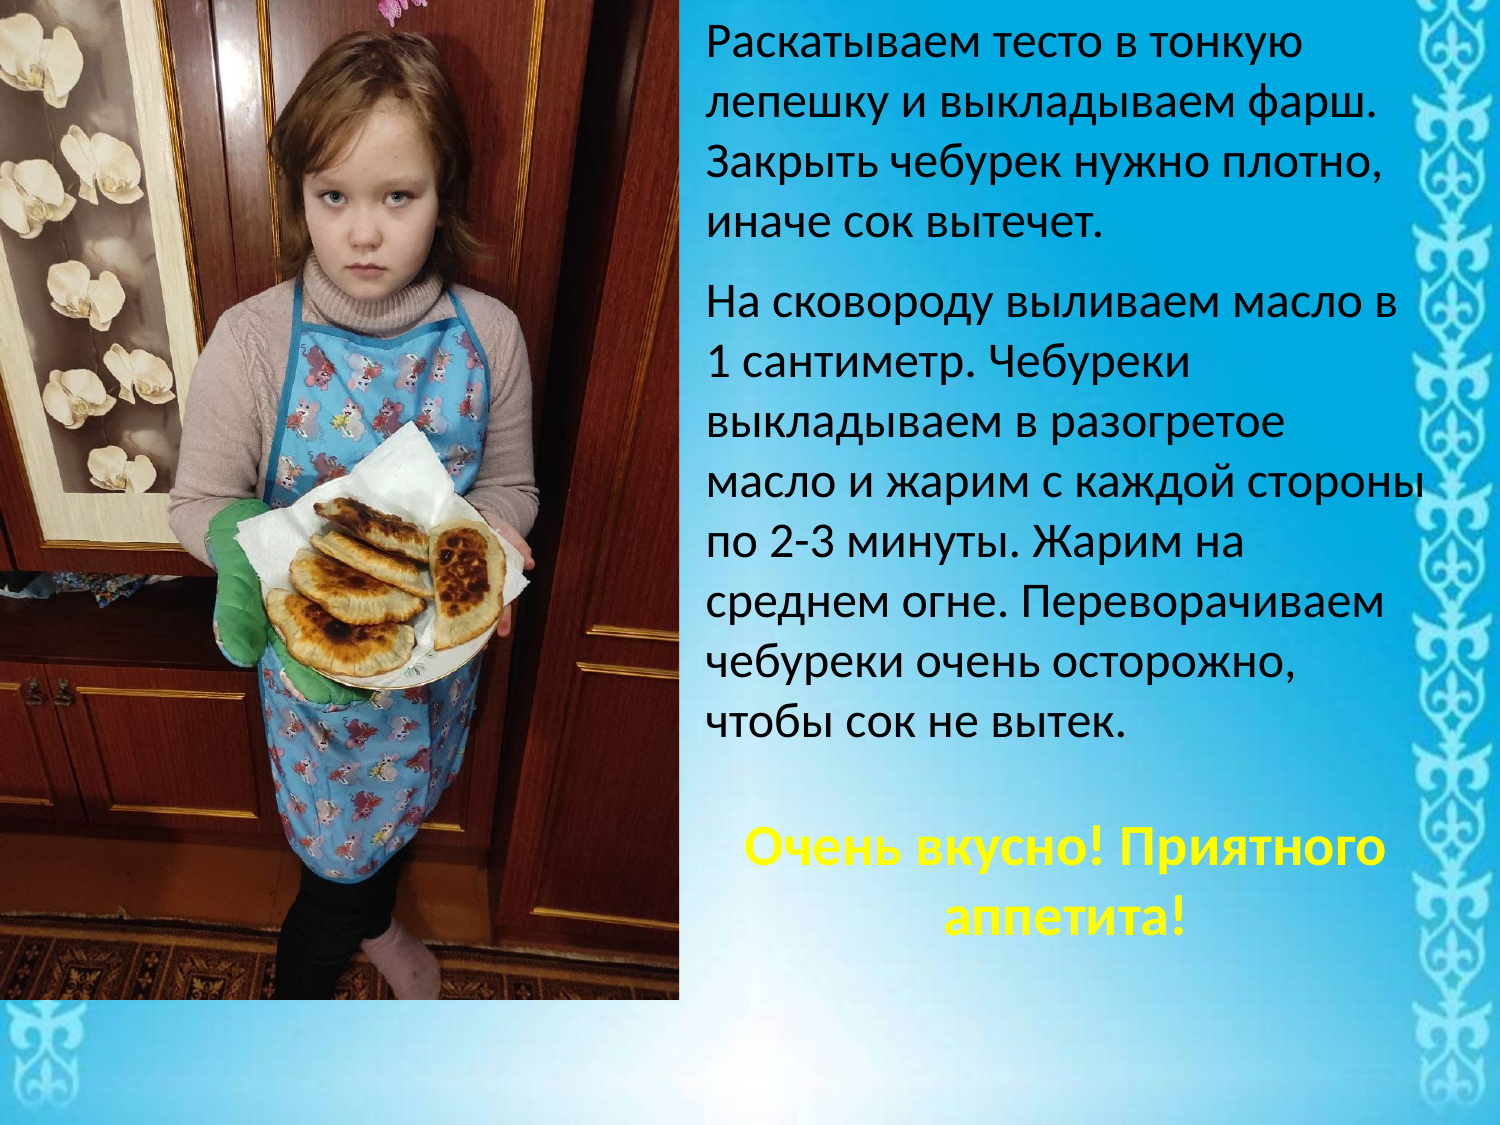

Раскатываем тесто в тонкую лепешку и выкладываем фарш. Закрыть чебурек нужно плотно, иначе сок вытечет.
На сковороду выливаем масло в 1 сантиметр. Чебуреки выкладываем в разогретое масло и жарим с каждой стороны по 2-3 минуты. Жарим на среднем огне. Переворачиваем чебуреки очень осторожно, чтобы сок не вытек.
Очень вкусно! Приятного аппетита!